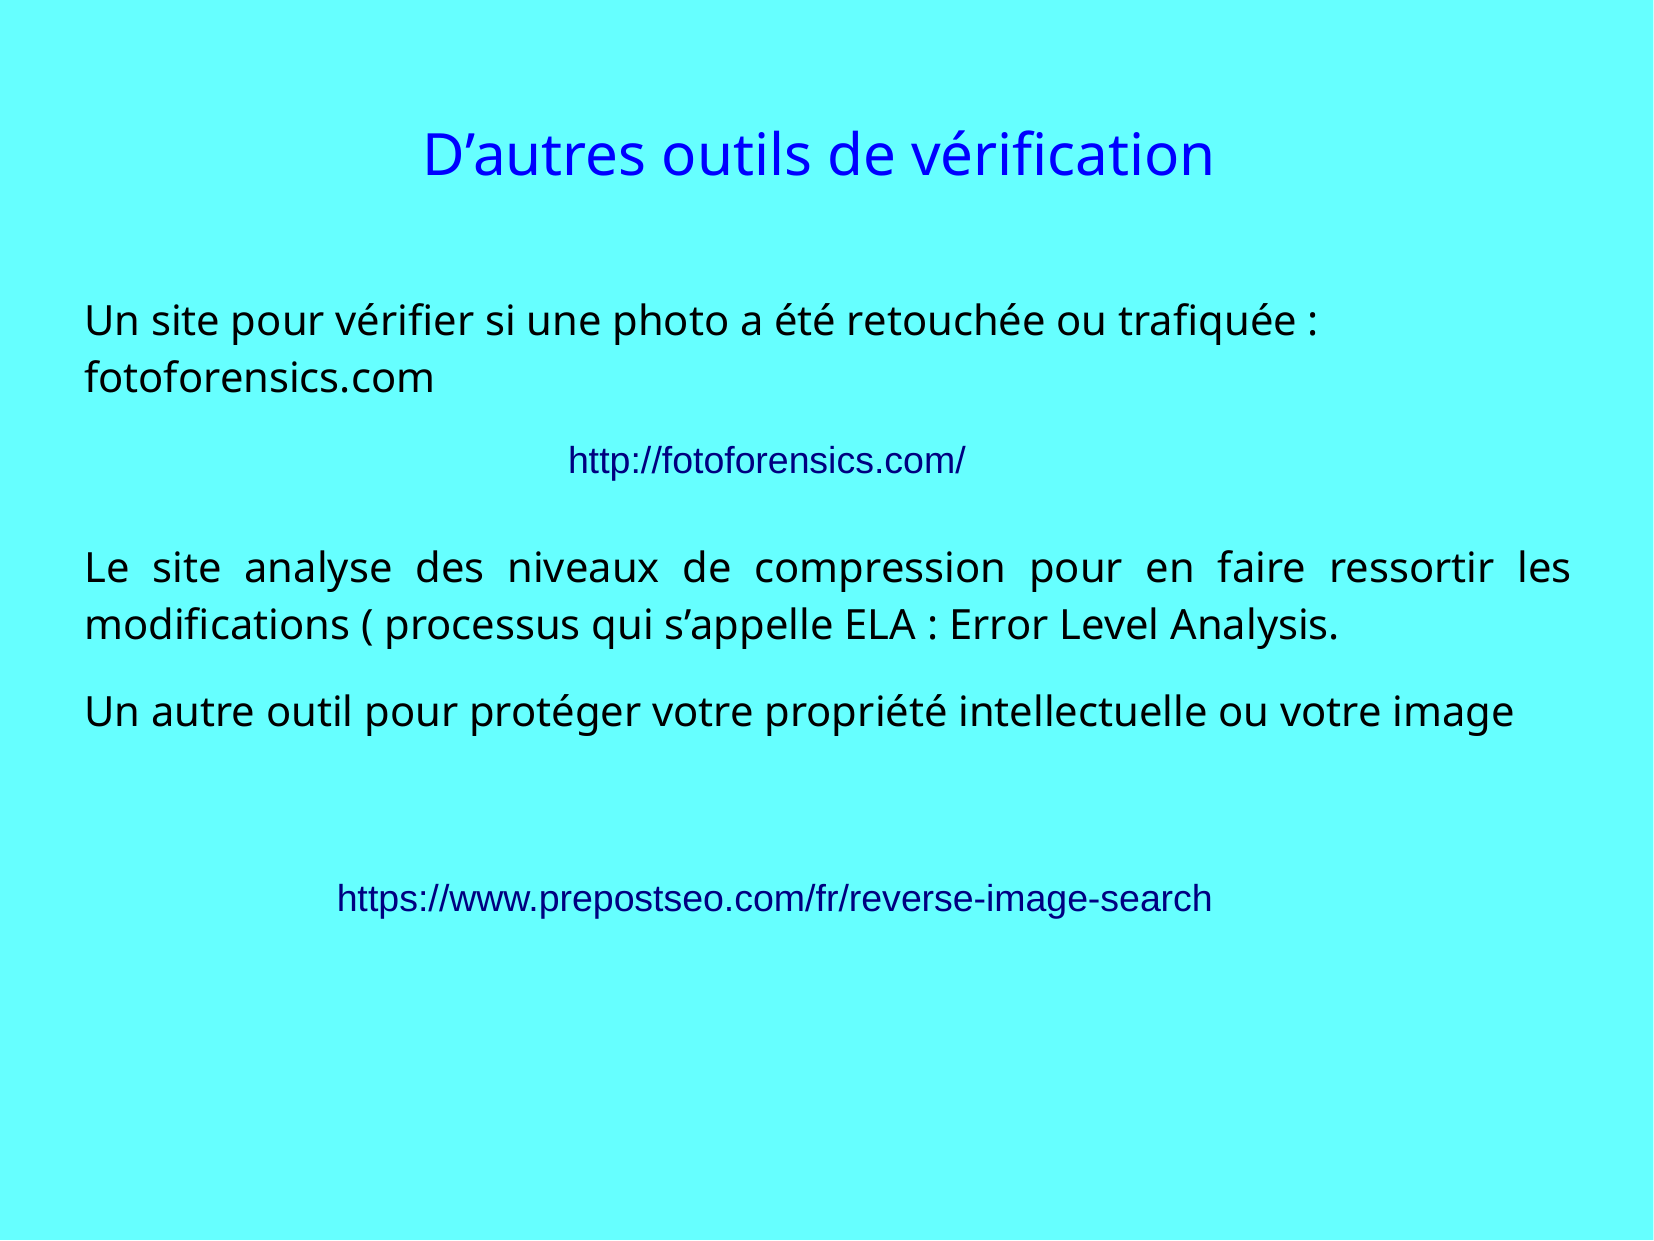

# D’autres outils de vérification
Un site pour vérifier si une photo a été retouchée ou trafiquée : fotoforensics.com
Le site analyse des niveaux de compression pour en faire ressortir les modifications ( processus qui s’appelle ELA : Error Level Analysis.
Un autre outil pour protéger votre propriété intellectuelle ou votre image
http://fotoforensics.com/
https://www.prepostseo.com/fr/reverse-image-search